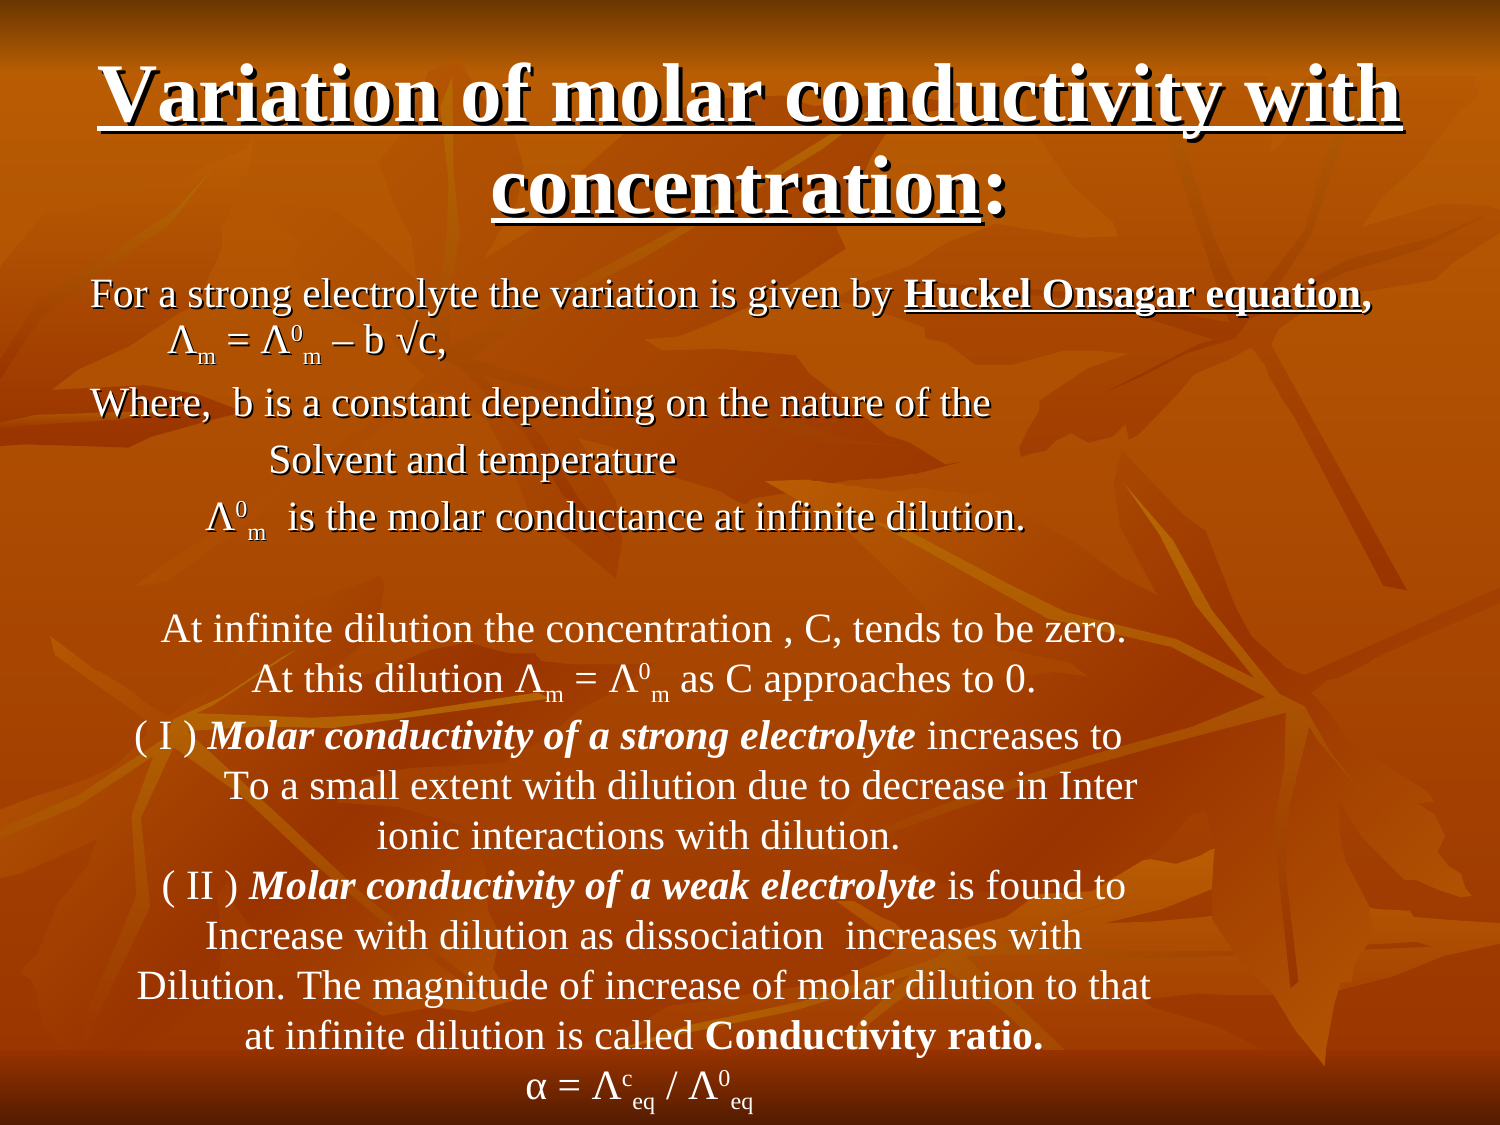

# Variation of molar conductivity with concentration:
For a strong electrolyte the variation is given by Huckel Onsagar equation, Λm = Λ0m – b √c,
Where, b is a constant depending on the nature of the
 Solvent and temperature
 Λ0m is the molar conductance at infinite dilution.
At infinite dilution the concentration , C, tends to be zero.
At this dilution Λm = Λ0m as C approaches to 0.
( I ) Molar conductivity of a strong electrolyte increases to
 To a small extent with dilution due to decrease in Inter
ionic interactions with dilution.
( II ) Molar conductivity of a weak electrolyte is found to
Increase with dilution as dissociation increases with Dilution. The magnitude of increase of molar dilution to that at infinite dilution is called Conductivity ratio.
α = Λceq / Λ0eq